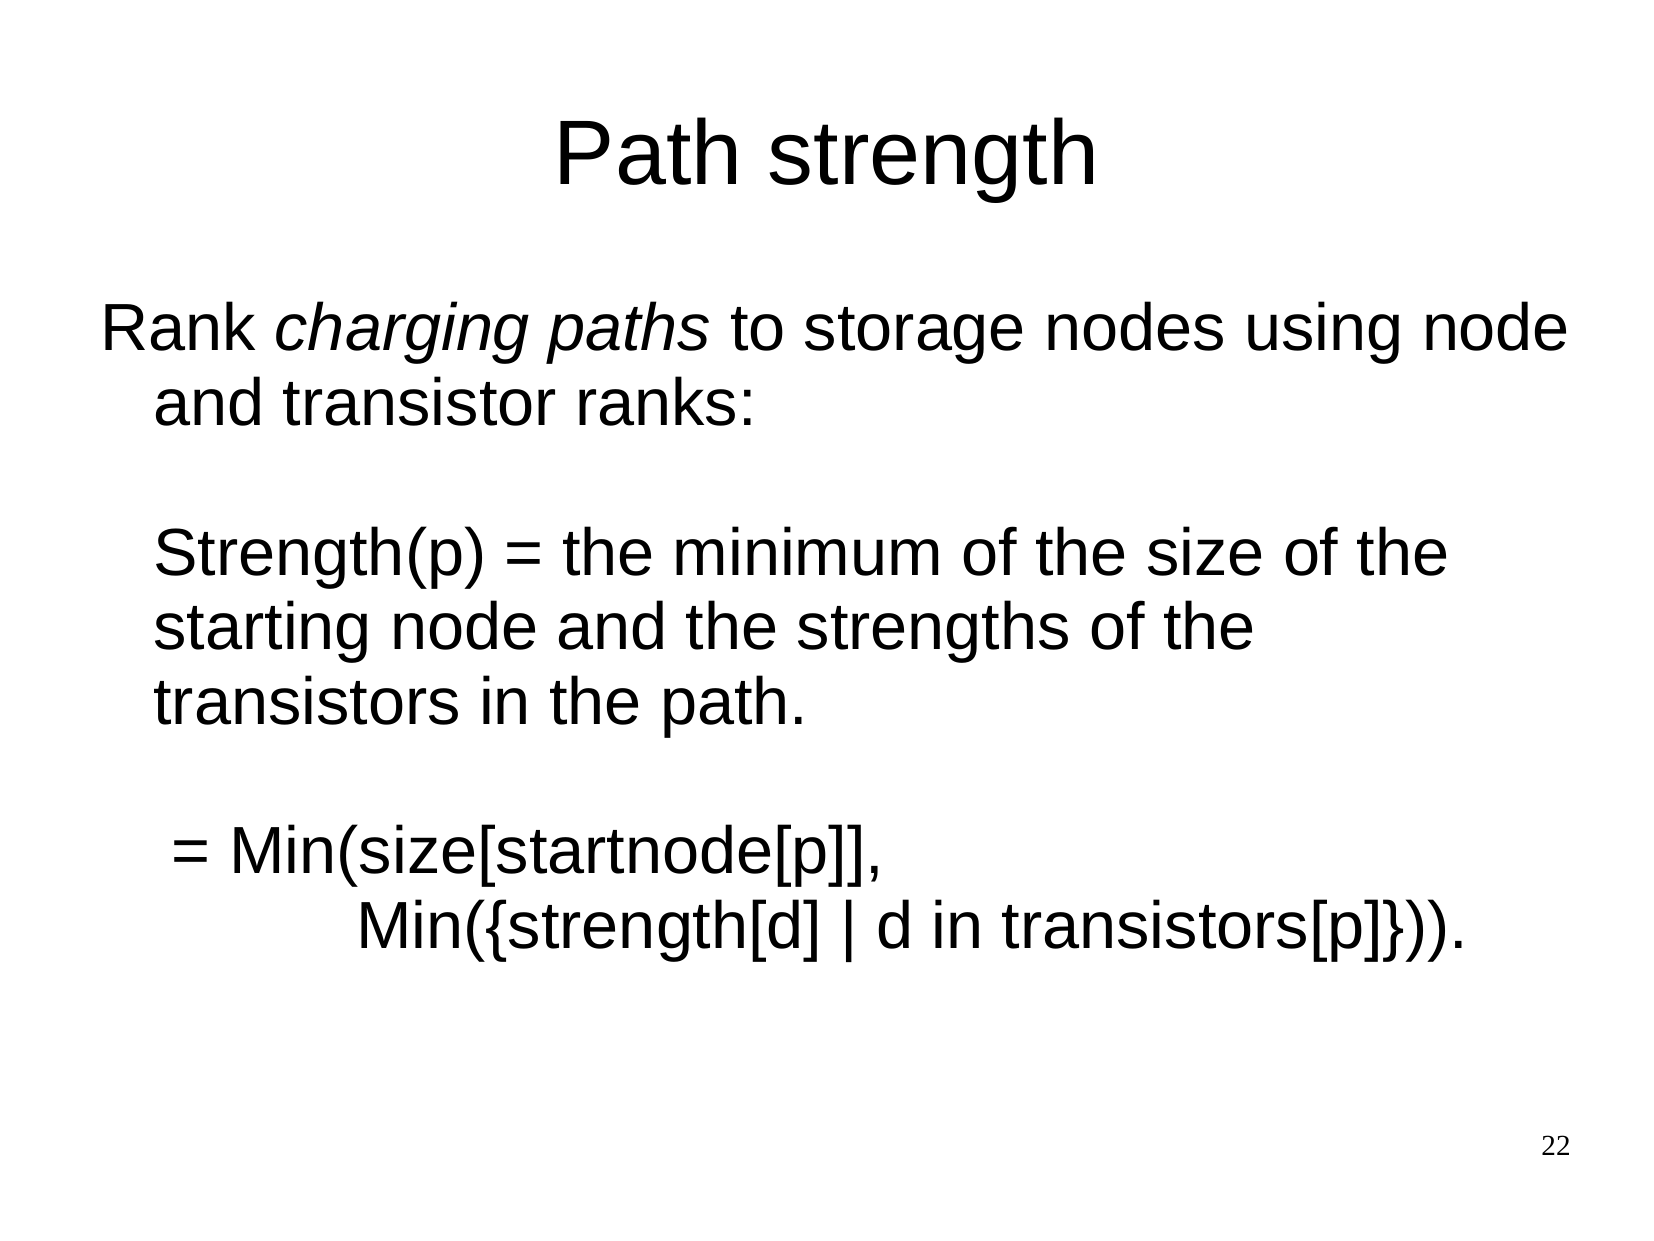

# Path strength
Rank charging paths to storage nodes using node and transistor ranks:
Strength(p) = the minimum of the size of the starting node and the strengths of the transistors in the path.
 = Min(size[startnode[p]],
 Min({strength[d] | d in transistors[p]})).
22